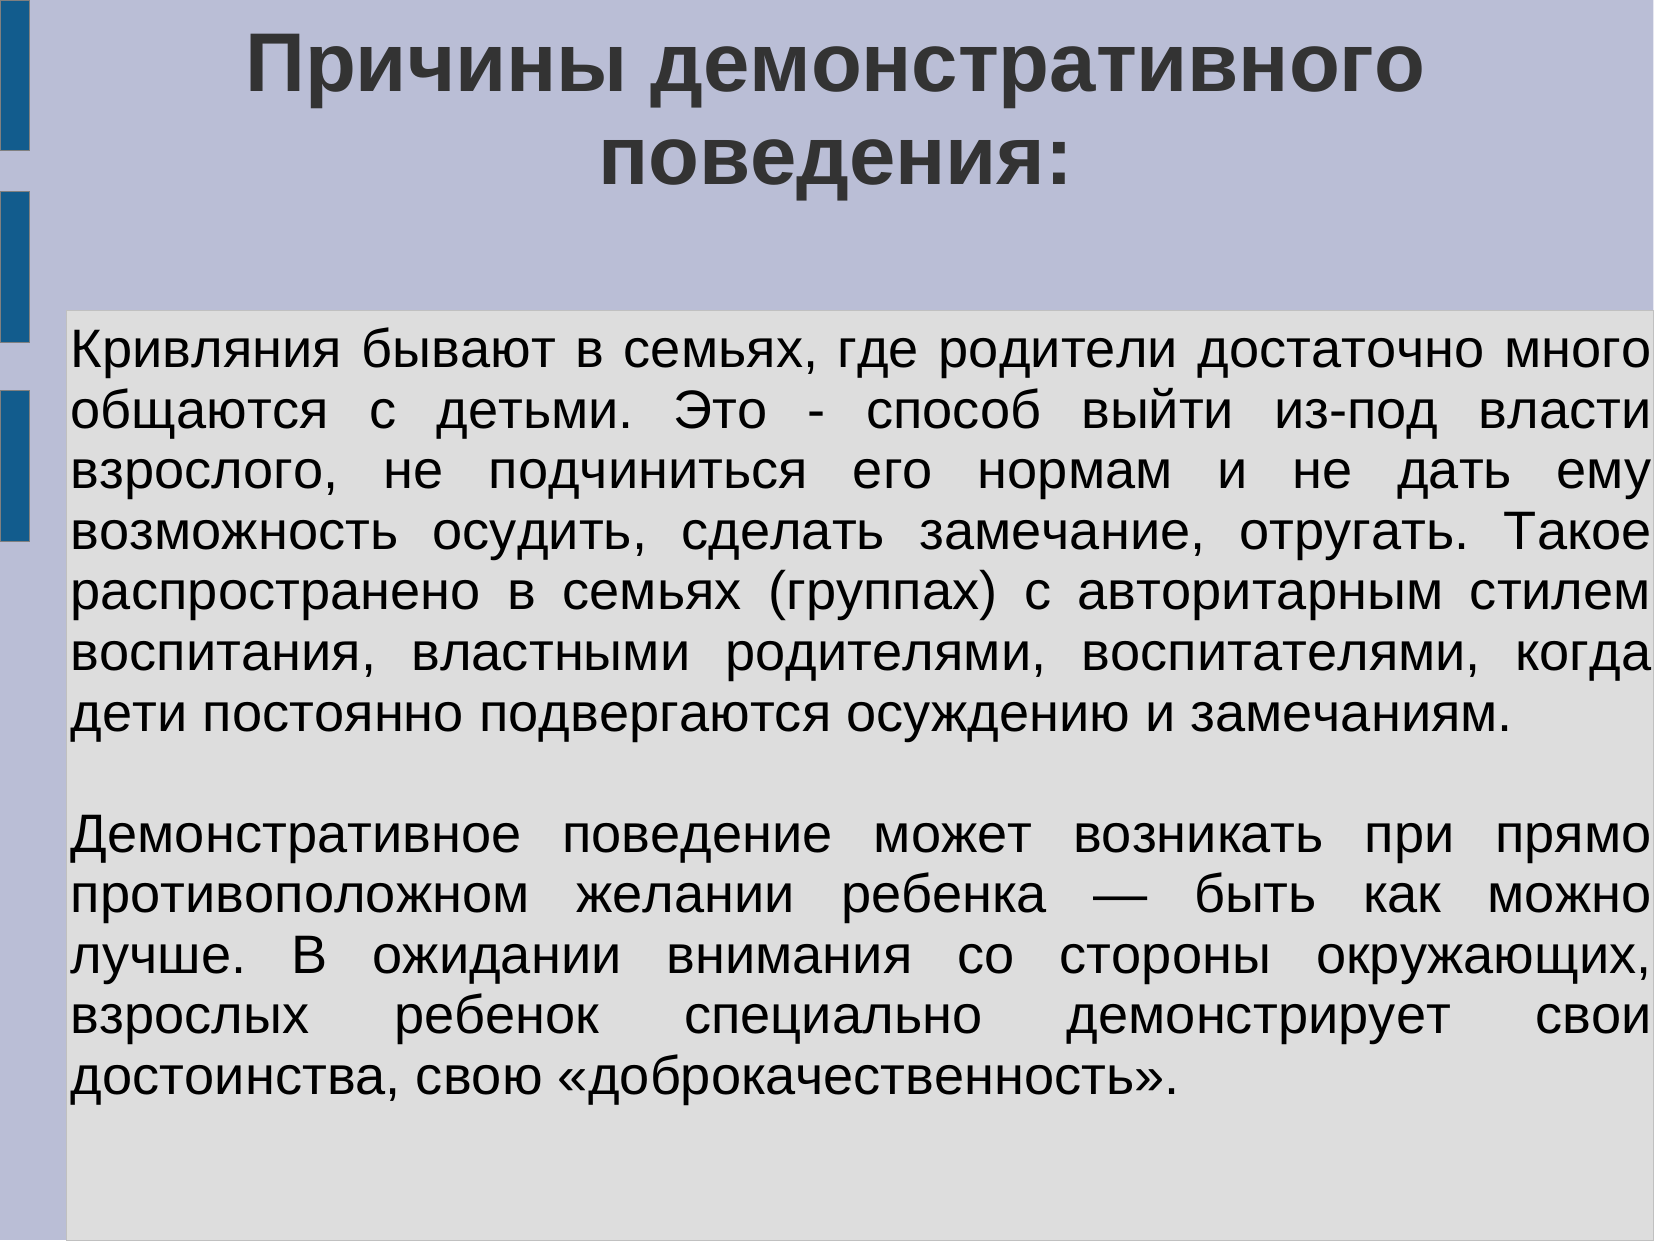

# Причины демонстративного поведения:
Кривляния бывают в семьях, где родители достаточно много общаются с детьми. Это - способ выйти из-под власти взрослого, не подчиниться его нормам и не дать ему возможность осудить, сделать замечание, отругать. Такое распространено в семьях (группах) с авторитарным стилем воспитания, властными родителями, воспитателями, когда дети постоянно подвергаются осуждению и замечаниям.
Демонстративное поведение может возникать при прямо противоположном желании ребенка — быть как можно лучше. В ожидании внимания со стороны окружающих, взрослых ребенок специально демонстрирует свои достоинства, свою «доброкачественность».